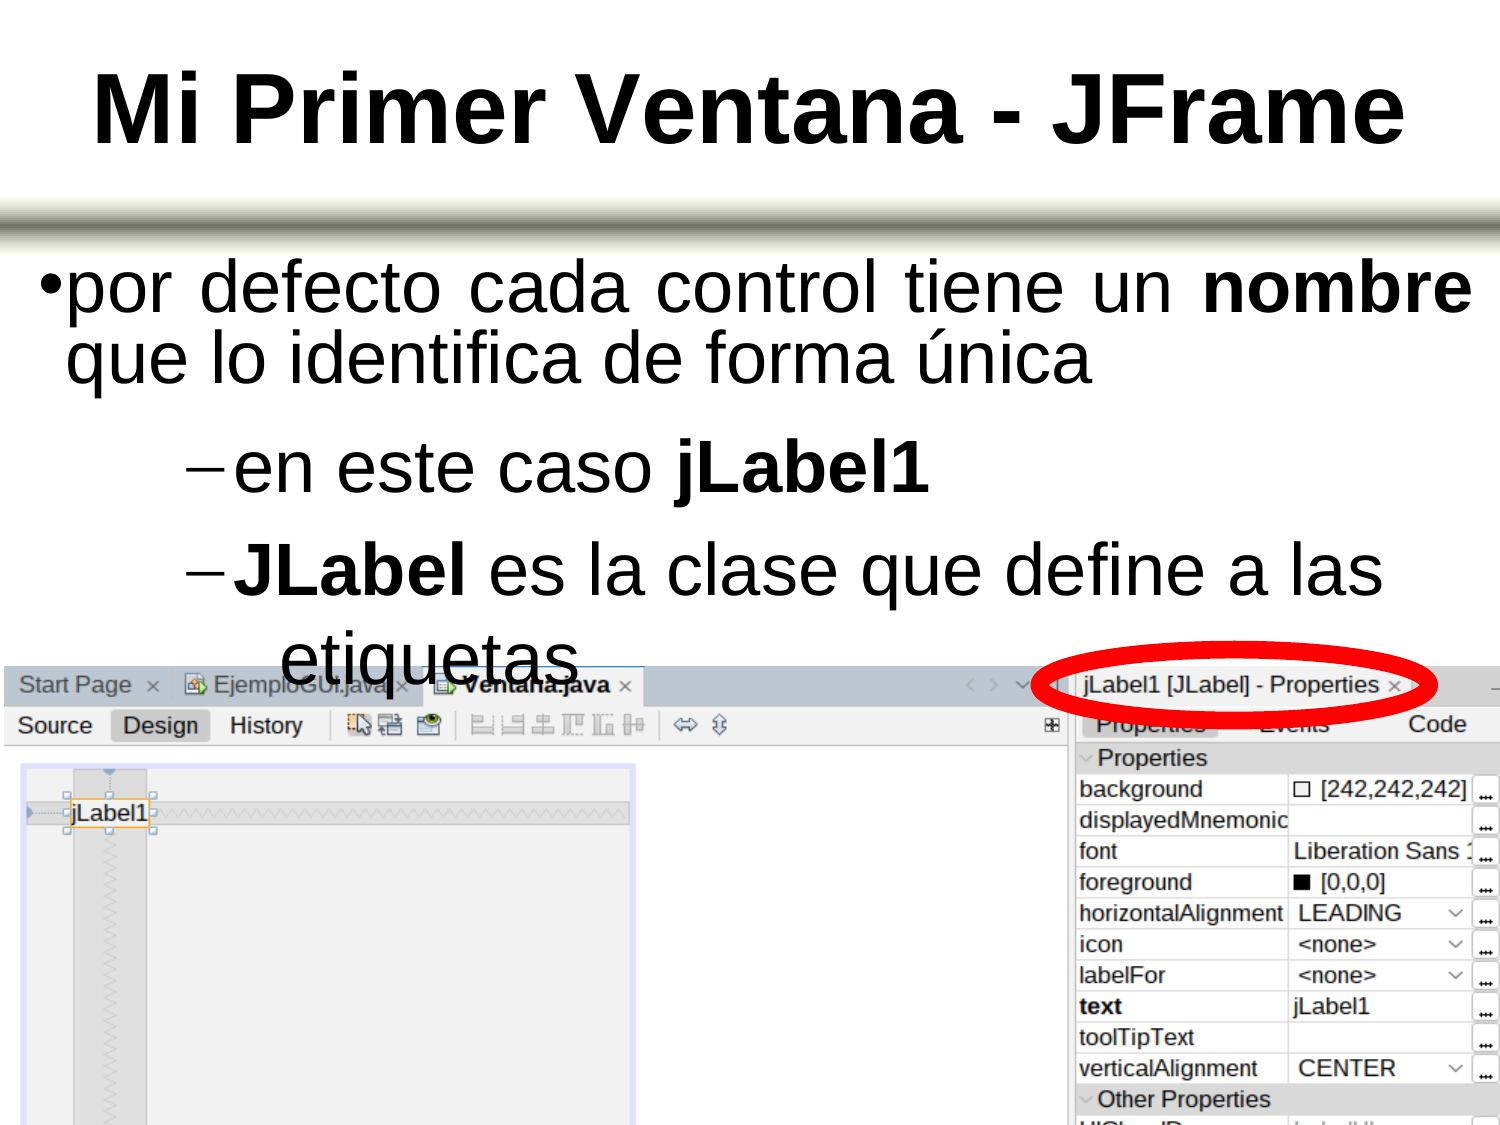

Mi Primer Ventana - JFrame
# por defecto cada control tiene un nombre que lo identifica de forma única
en este caso jLabel1
JLabel es la clase que define a las etiquetas